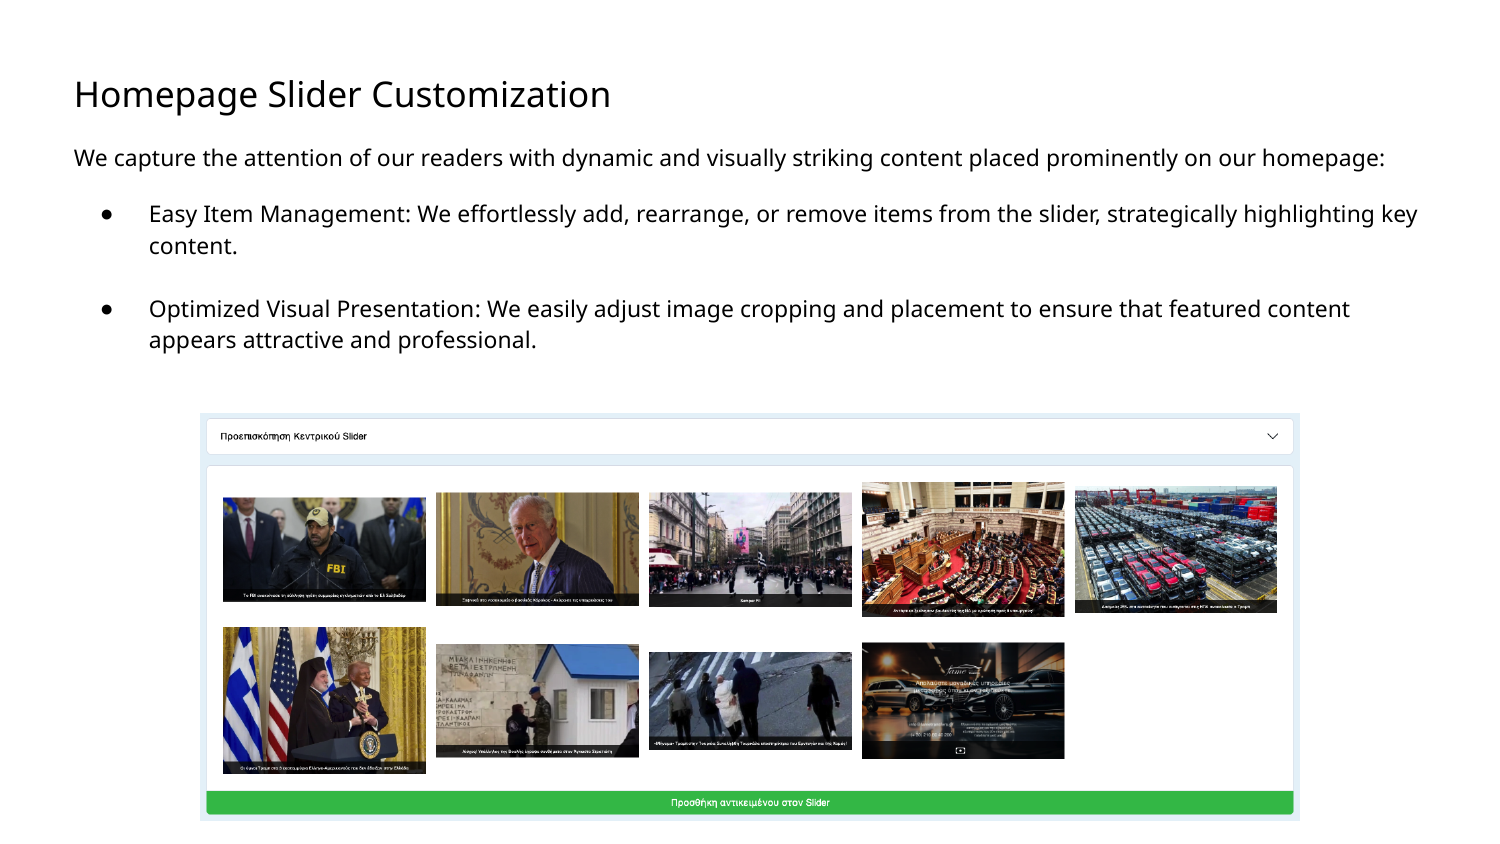

Homepage Slider Customization
We capture the attention of our readers with dynamic and visually striking content placed prominently on our homepage:
Easy Item Management: We effortlessly add, rearrange, or remove items from the slider, strategically highlighting key content.
Optimized Visual Presentation: We easily adjust image cropping and placement to ensure that featured content appears attractive and professional.